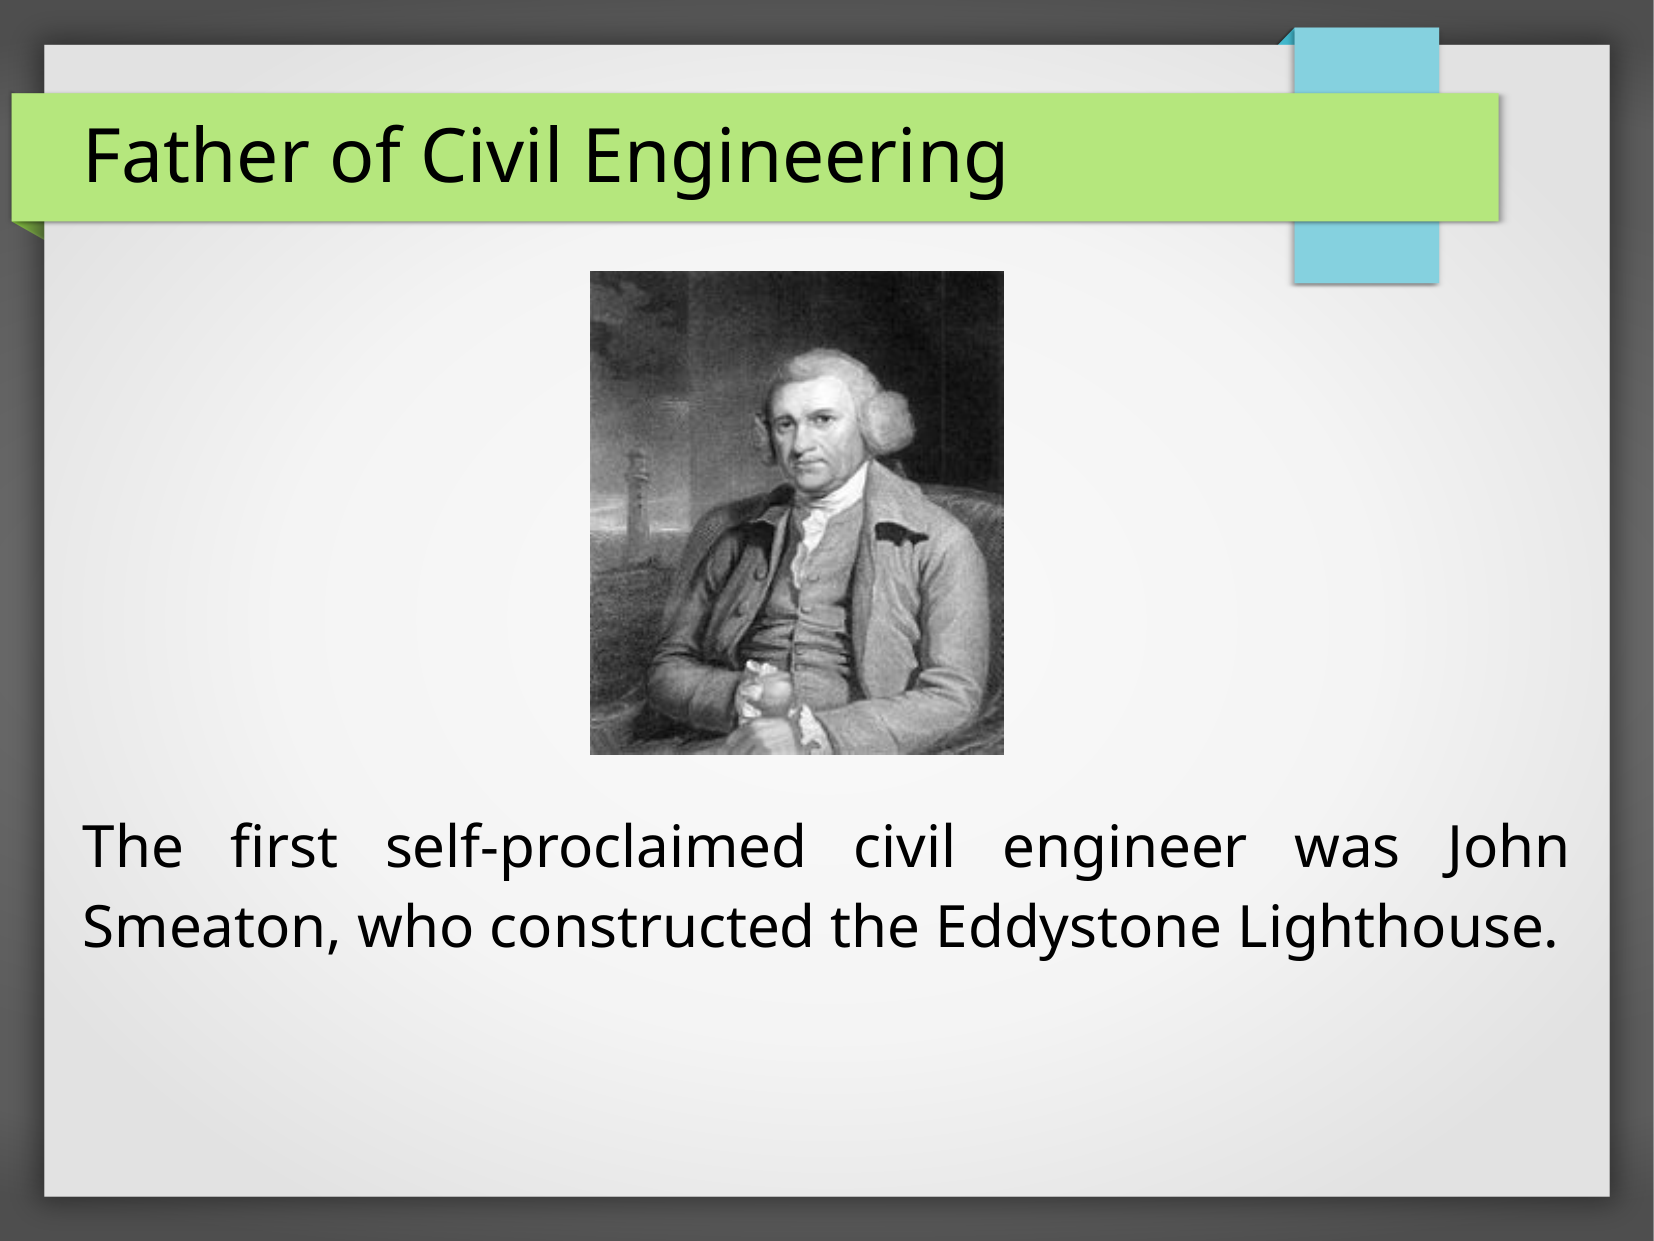

# Father of Civil Engineering
The first self-proclaimed civil engineer was John Smeaton, who constructed the Eddystone Lighthouse.